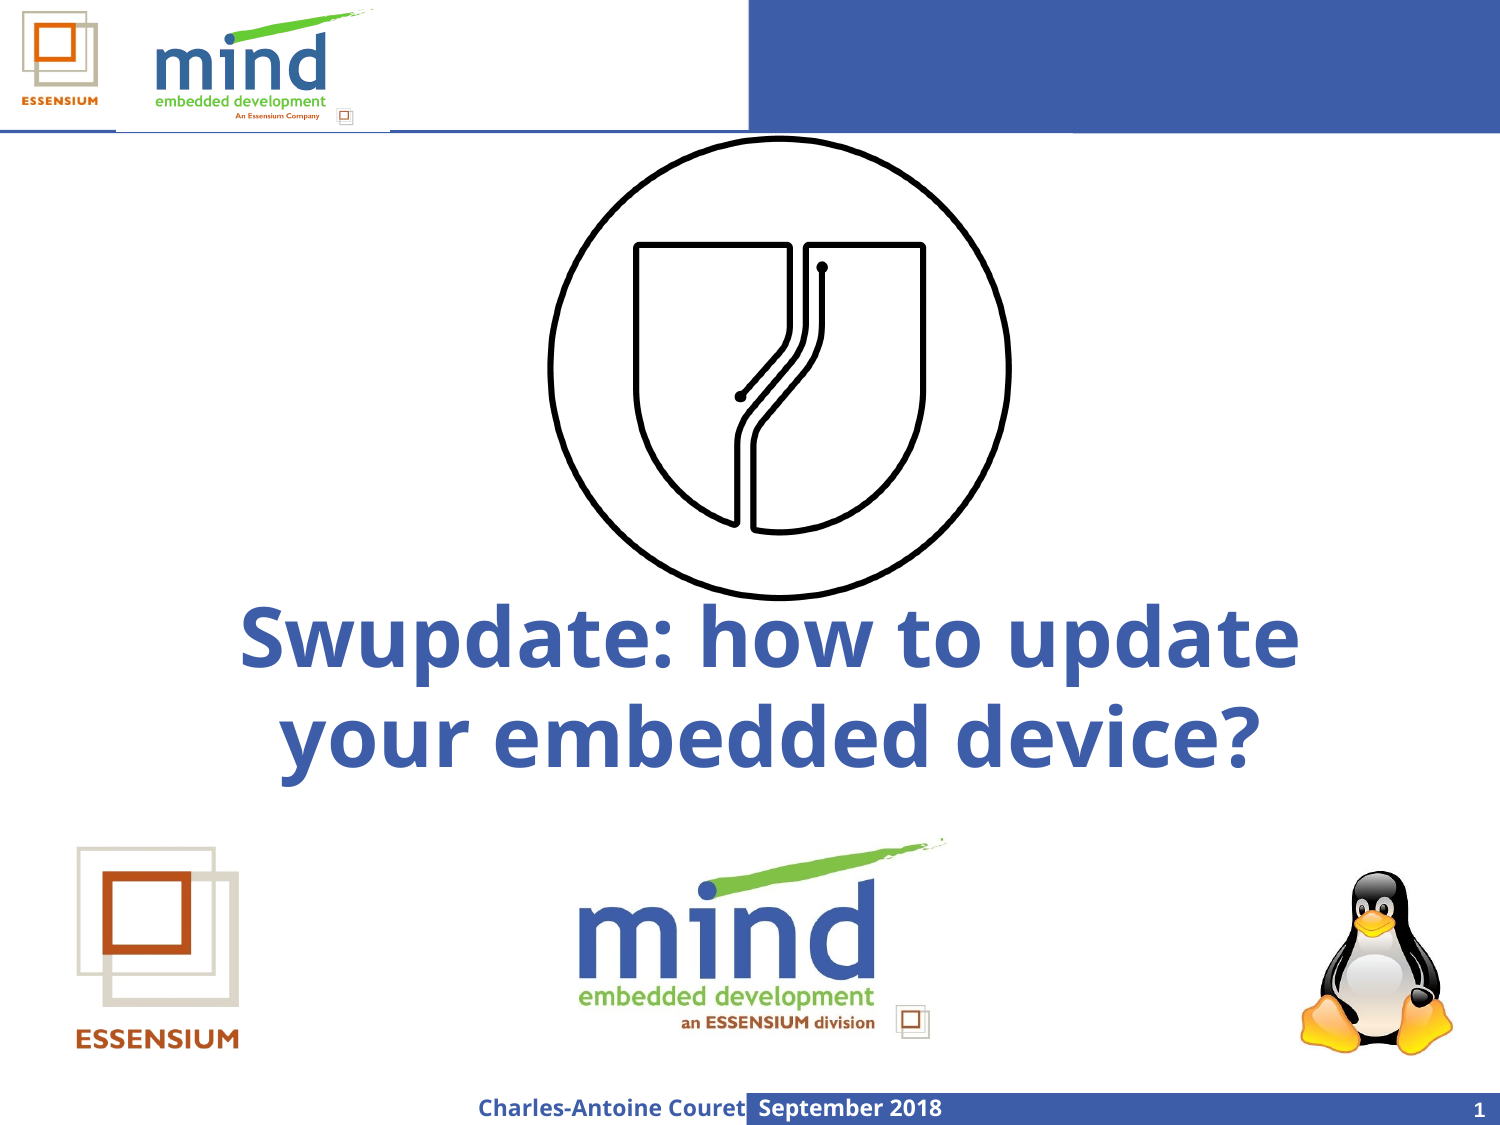

Swupdate: how to update
your embedded device?
Charles-Antoine Couret September 2018